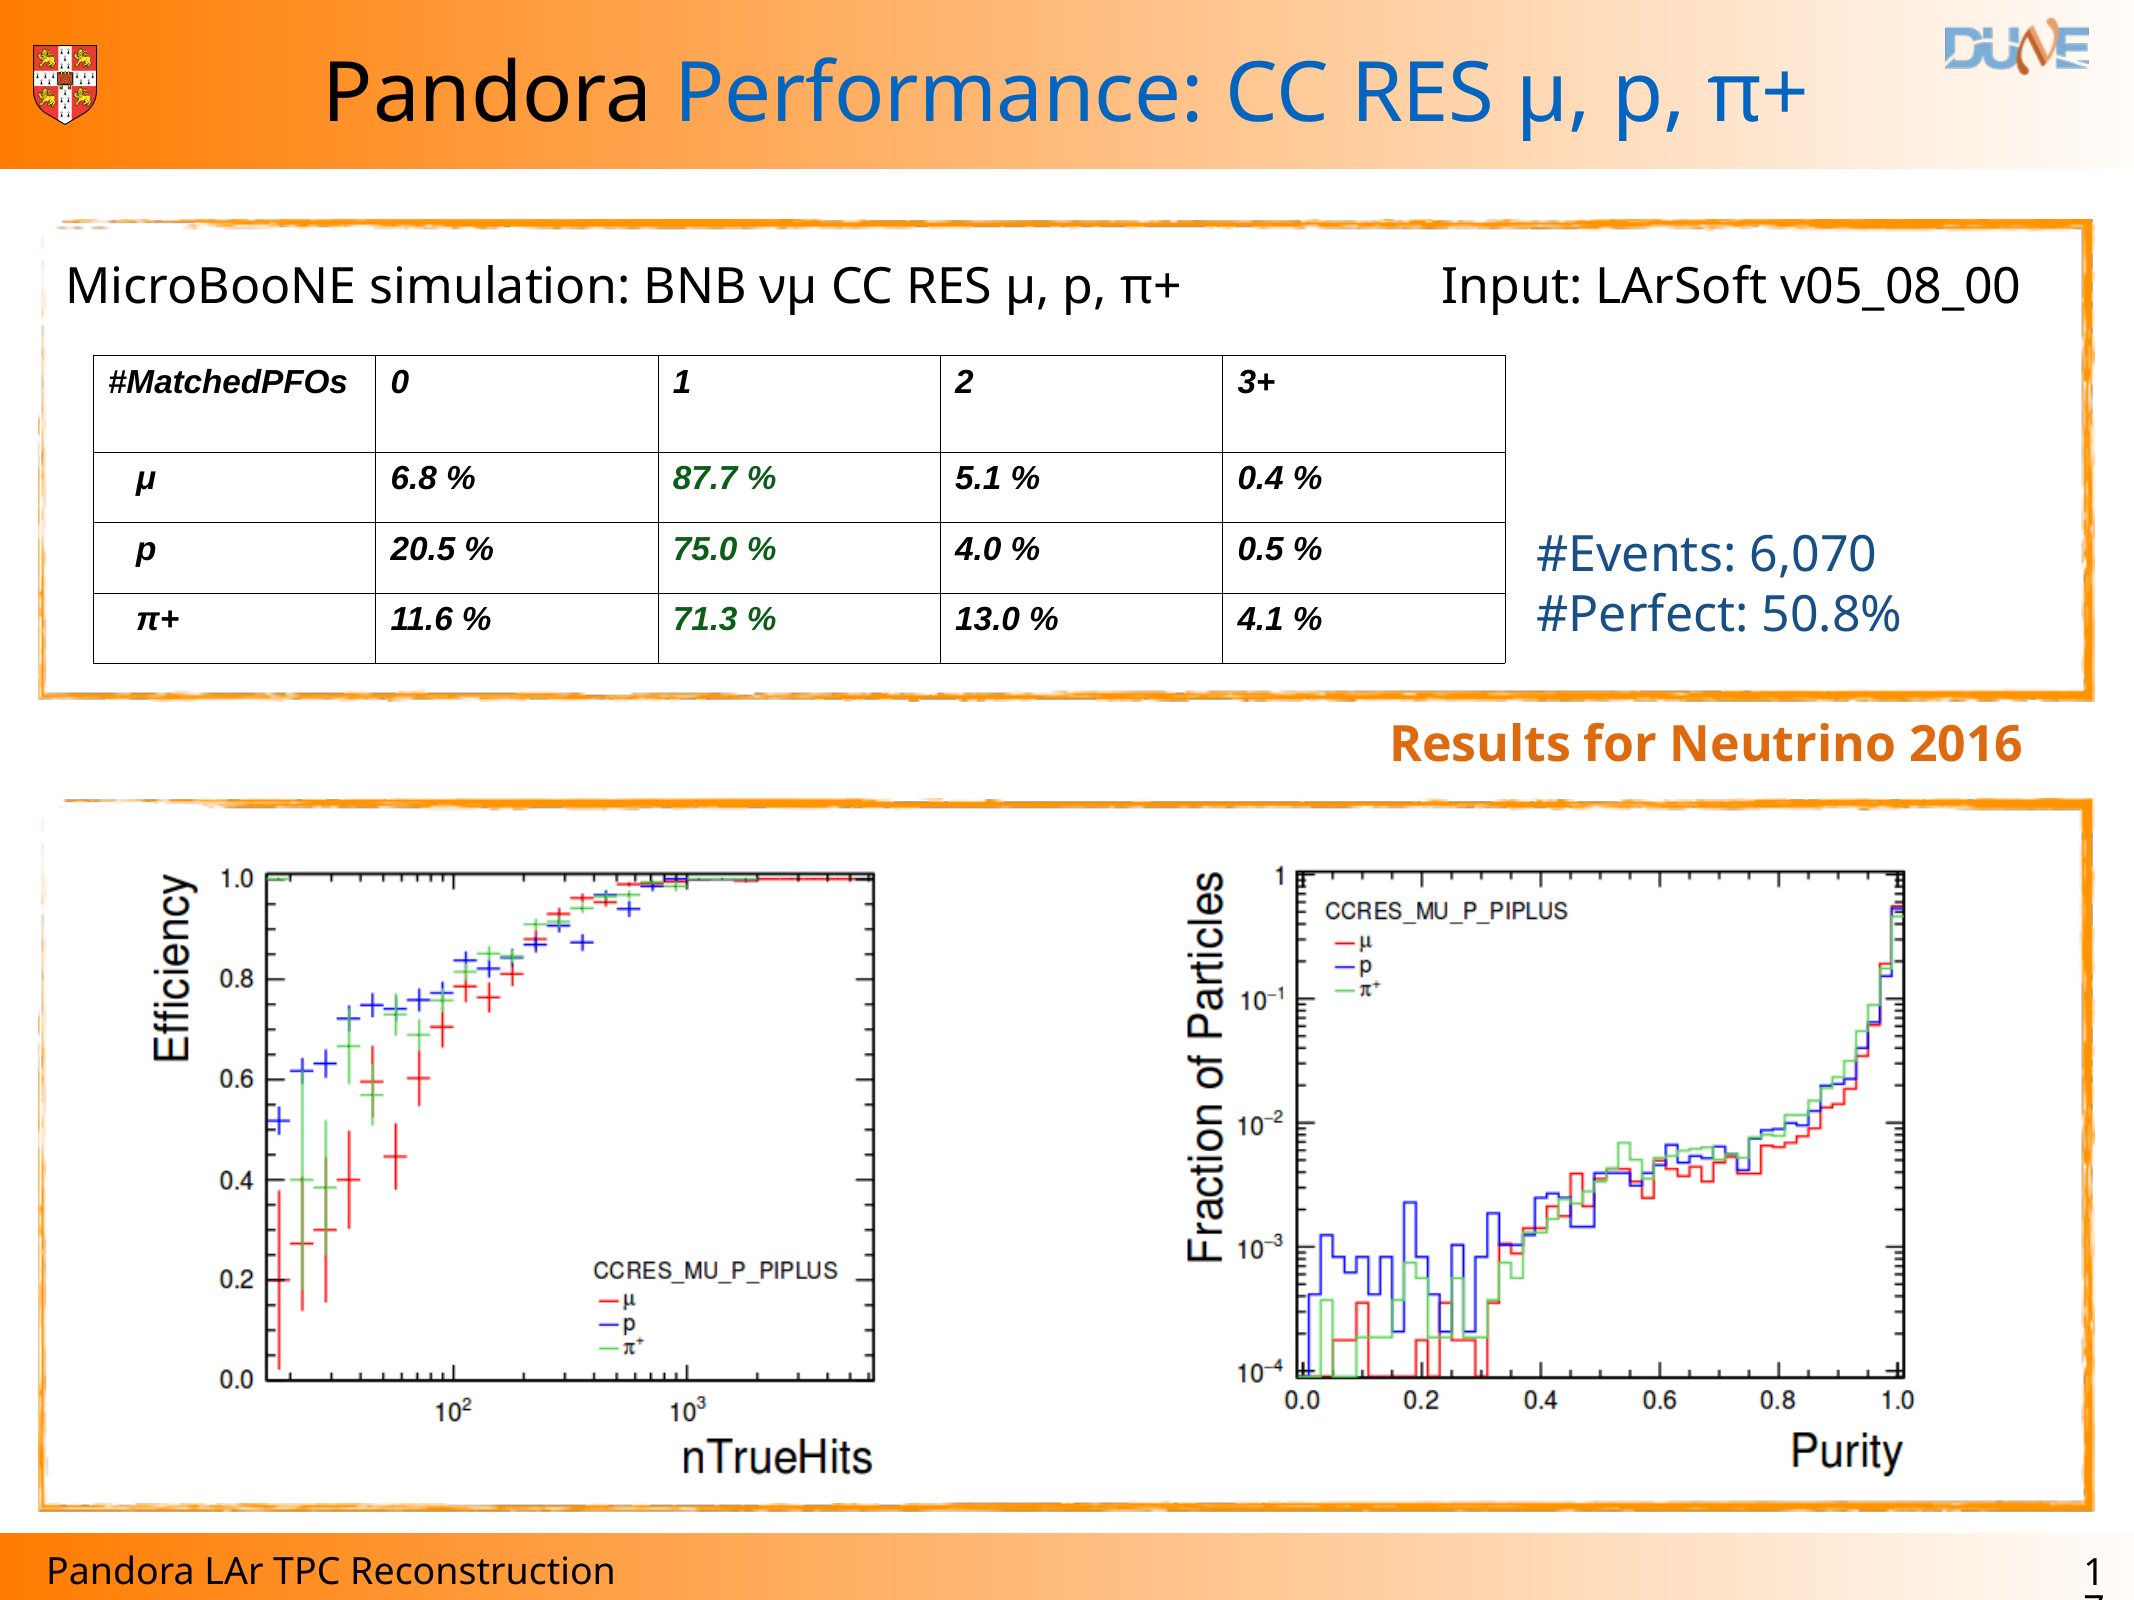

Pandora Performance: CC RES μ, p, π+
MicroBooNE simulation: BNB νμ CC RES μ, p, π+
Input: LArSoft v05_08_00
| #MatchedPFOs | 0 | 1 | 2 | 3+ |
| --- | --- | --- | --- | --- |
| μ | 6.8 % | 87.7 % | 5.1 % | 0.4 % |
| p | 20.5 % | 75.0 % | 4.0 % | 0.5 % |
| π+ | 11.6 % | 71.3 % | 13.0 % | 4.1 % |
#Events: 6,070
#Perfect: 50.8%
Results for Neutrino 2016